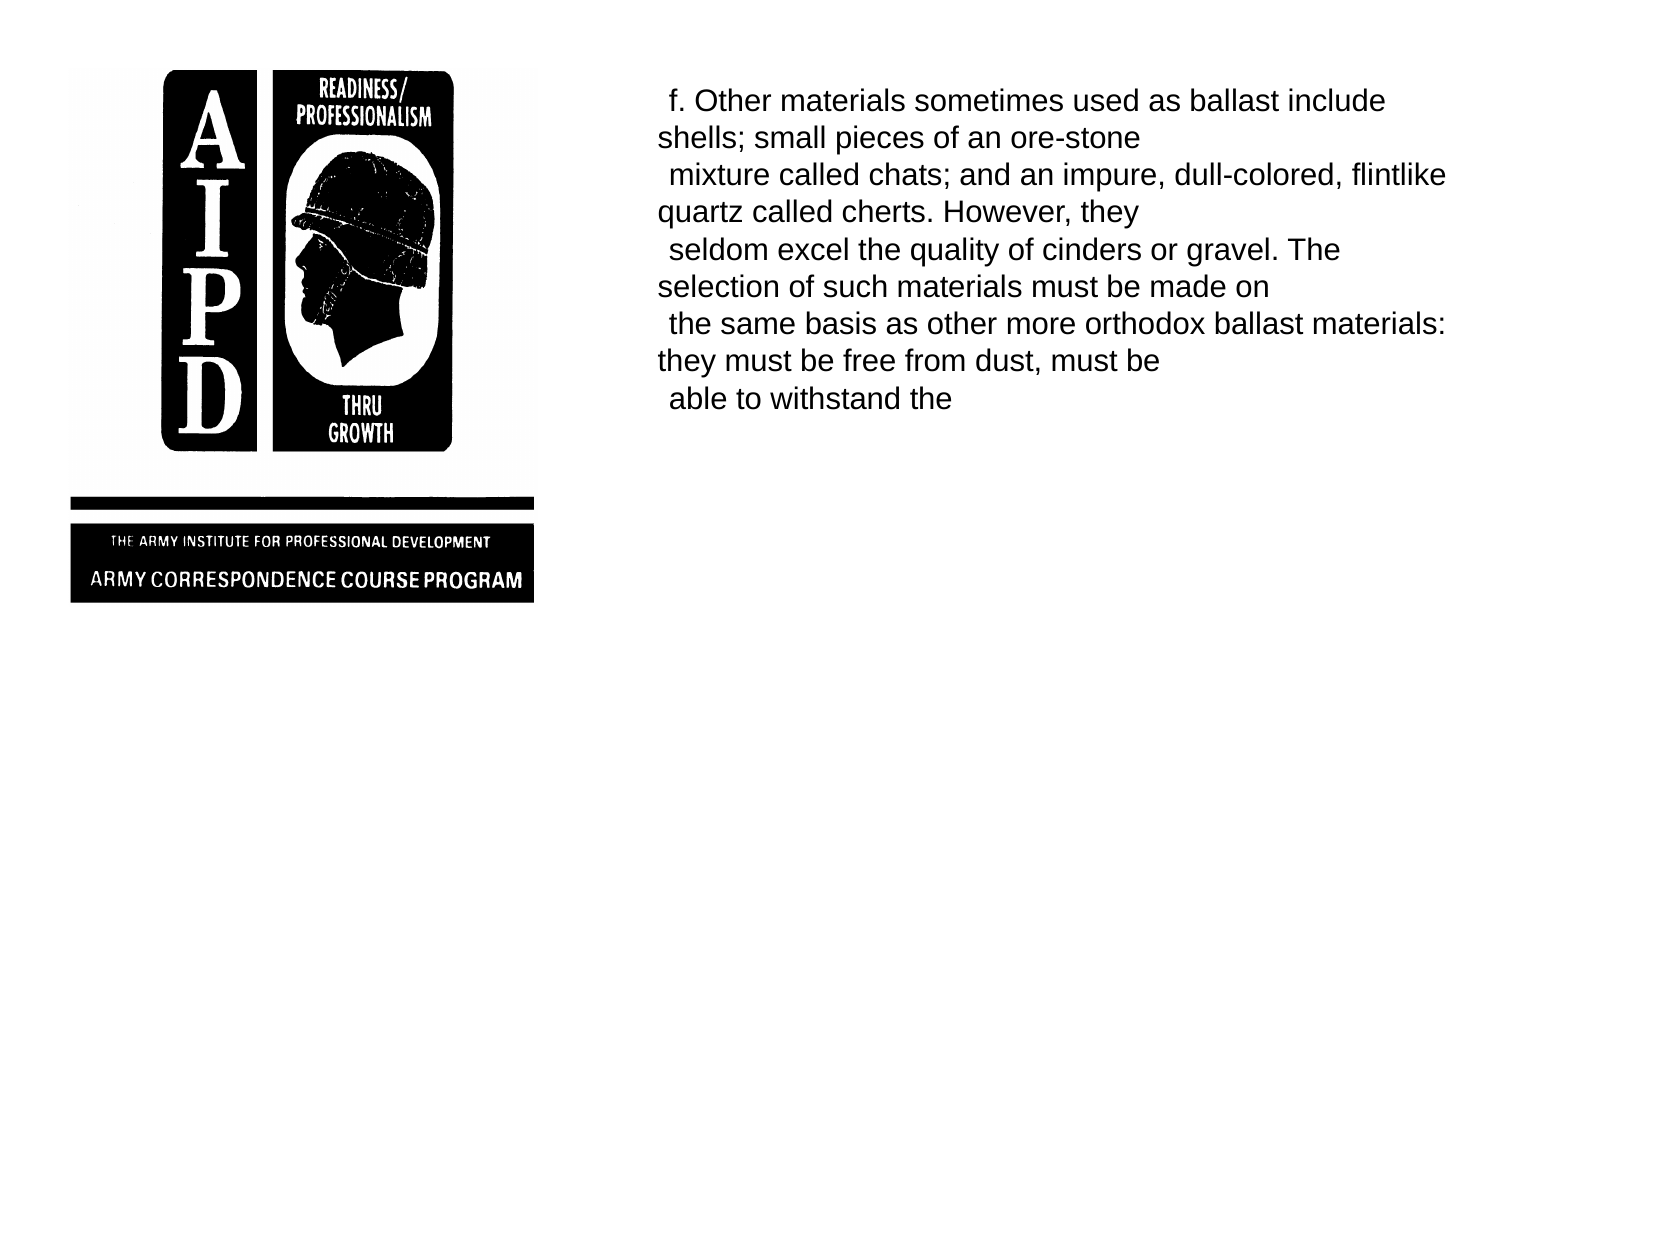

f. Other materials sometimes used as ballast include shells; small pieces of an ore-stone
mixture called chats; and an impure, dull-colored, flintlike quartz called cherts. However, they
seldom excel the quality of cinders or gravel. The selection of such materials must be made on
the same basis as other more orthodox ballast materials: they must be free from dust, must be
able to withstand the